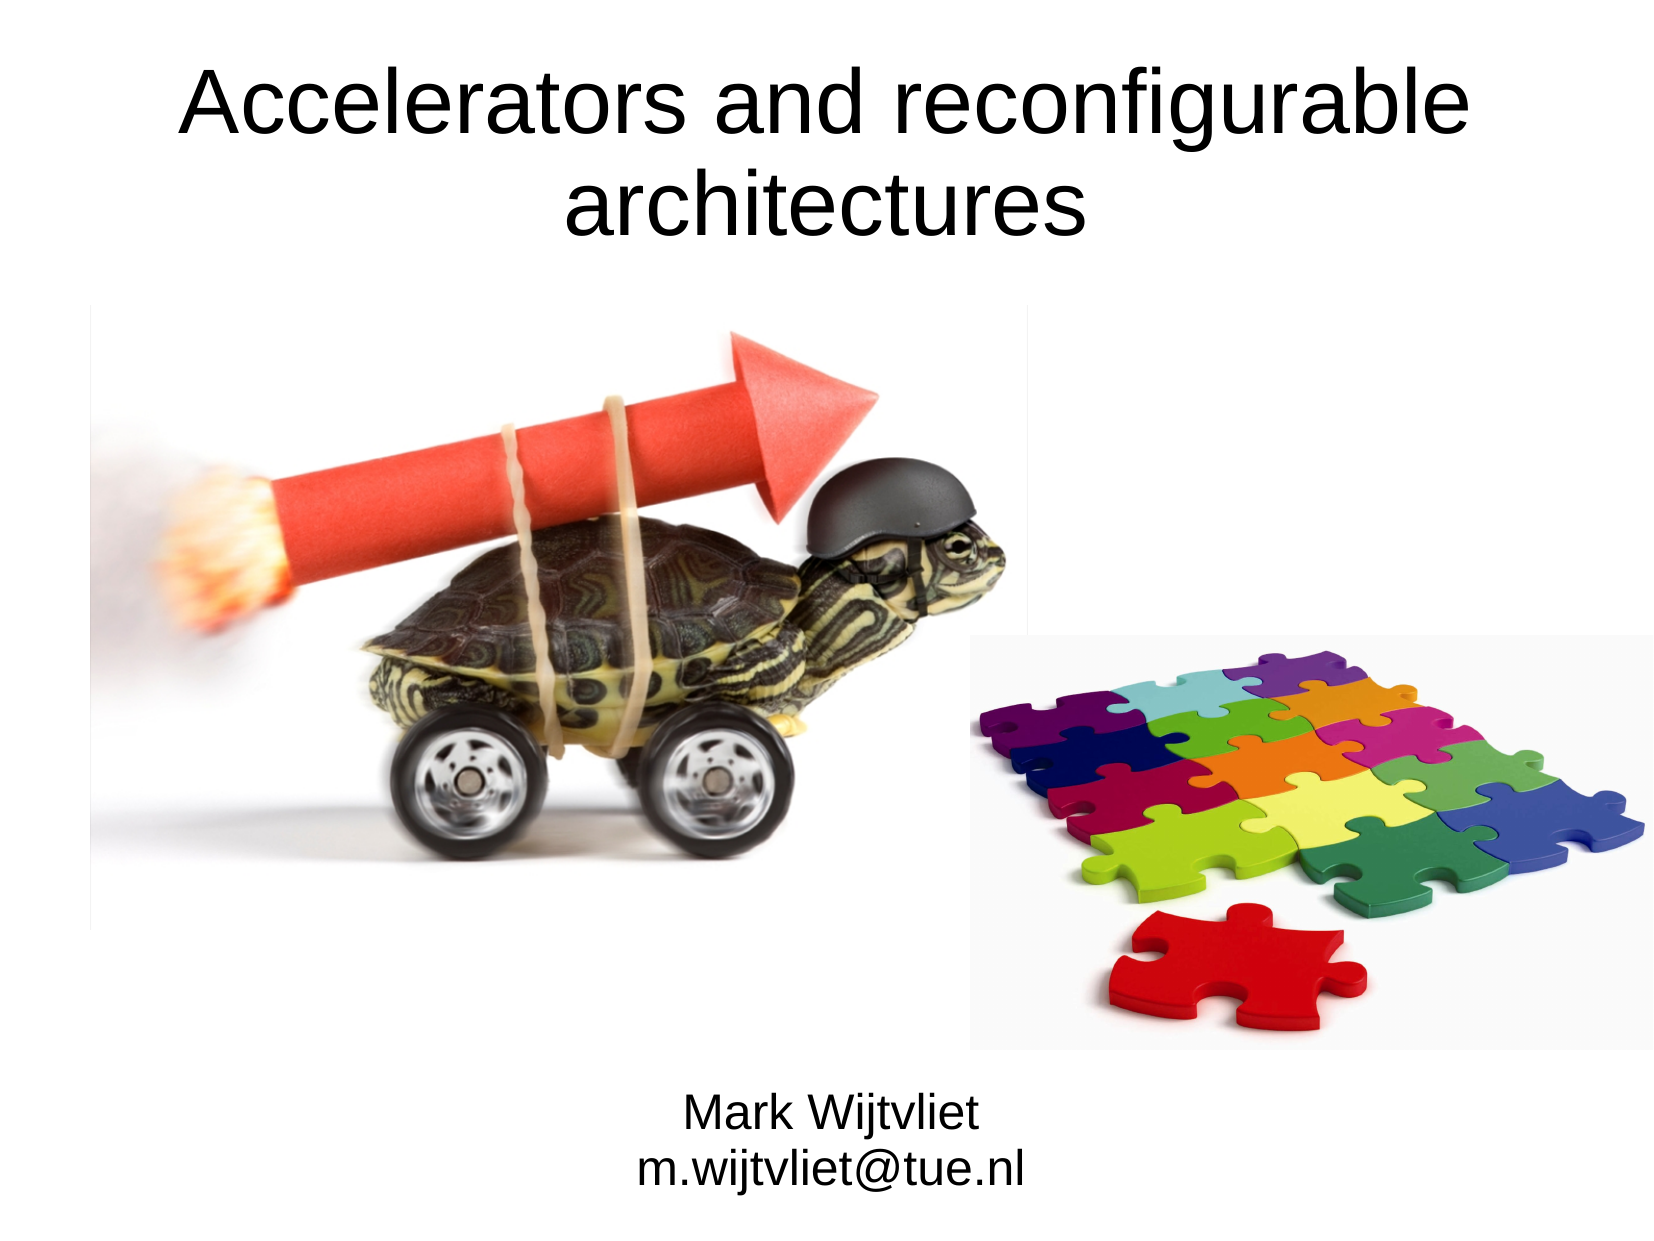

# Accelerators and reconfigurable architectures
Mark Wijtvliet
m.wijtvliet@tue.nl